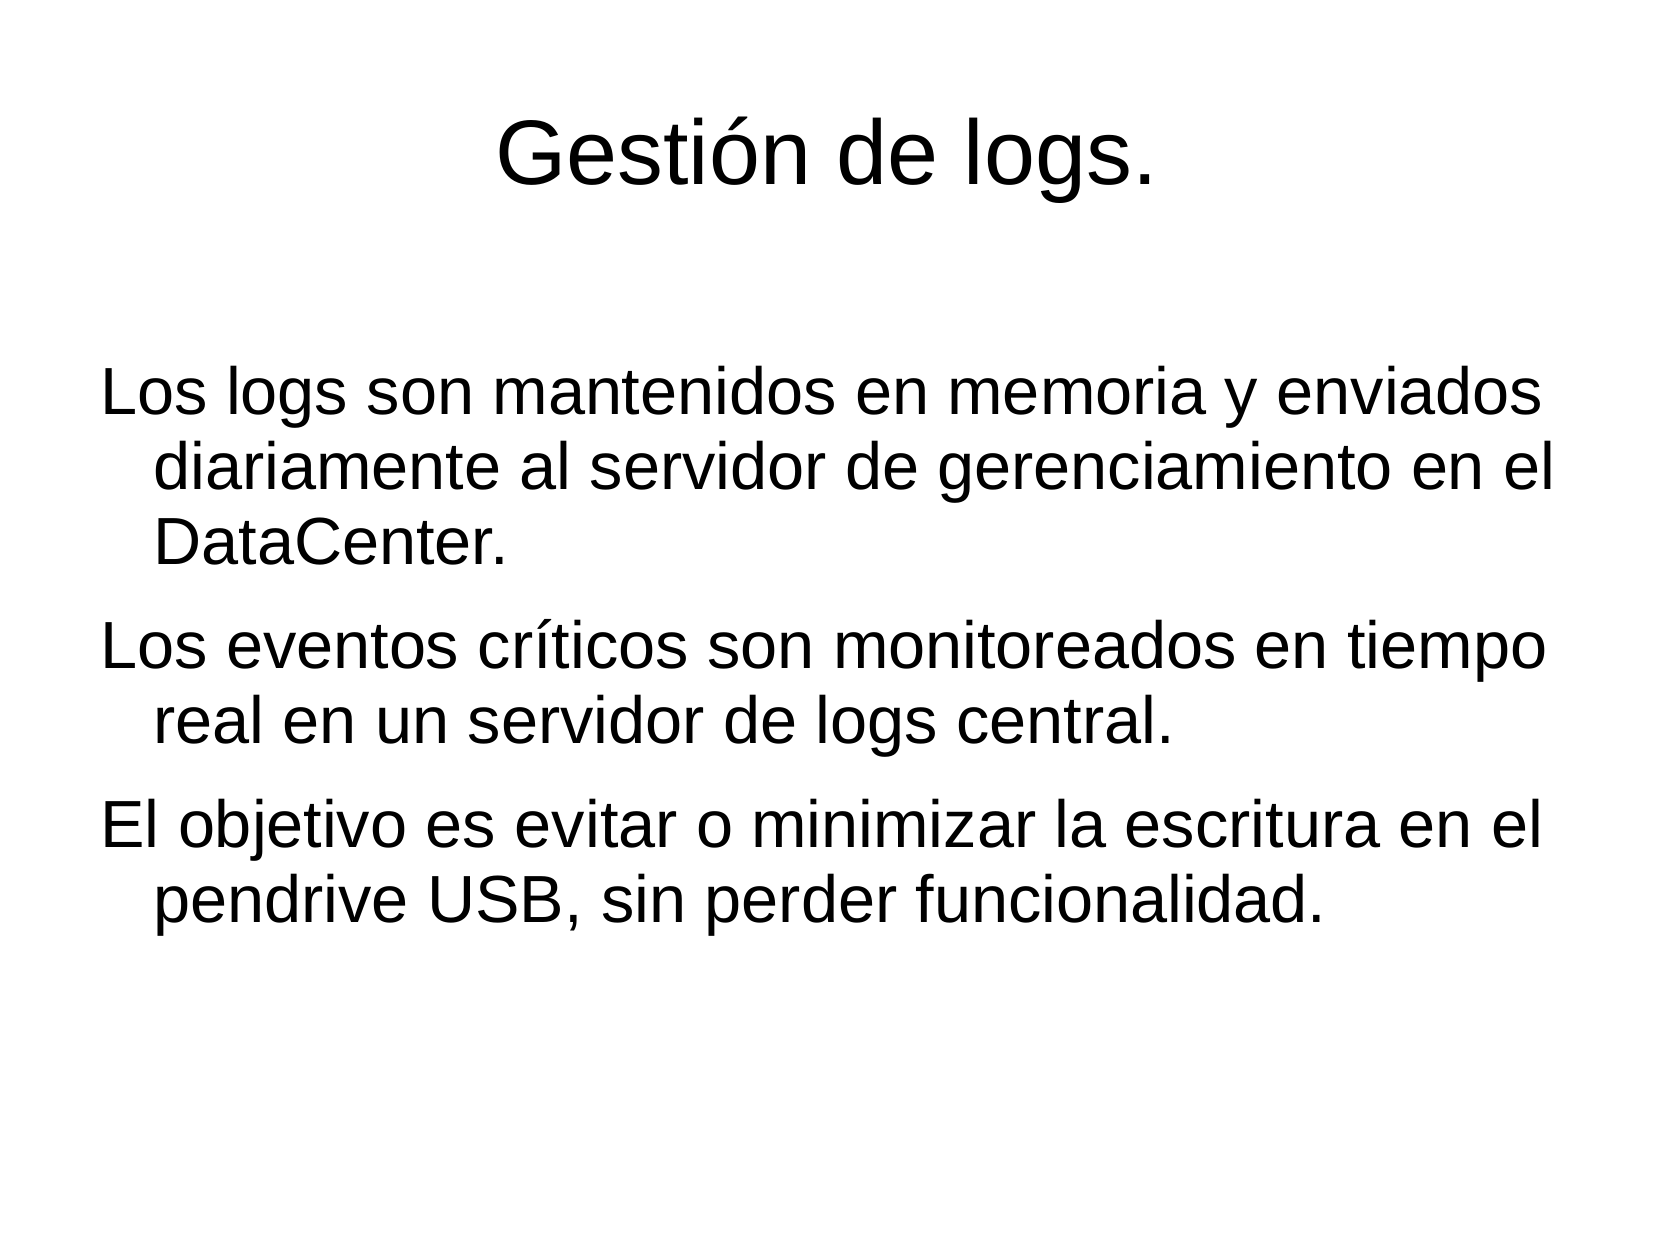

# Gestión de logs.
Los logs son mantenidos en memoria y enviados diariamente al servidor de gerenciamiento en el DataCenter.
Los eventos críticos son monitoreados en tiempo real en un servidor de logs central.
El objetivo es evitar o minimizar la escritura en el pendrive USB, sin perder funcionalidad.